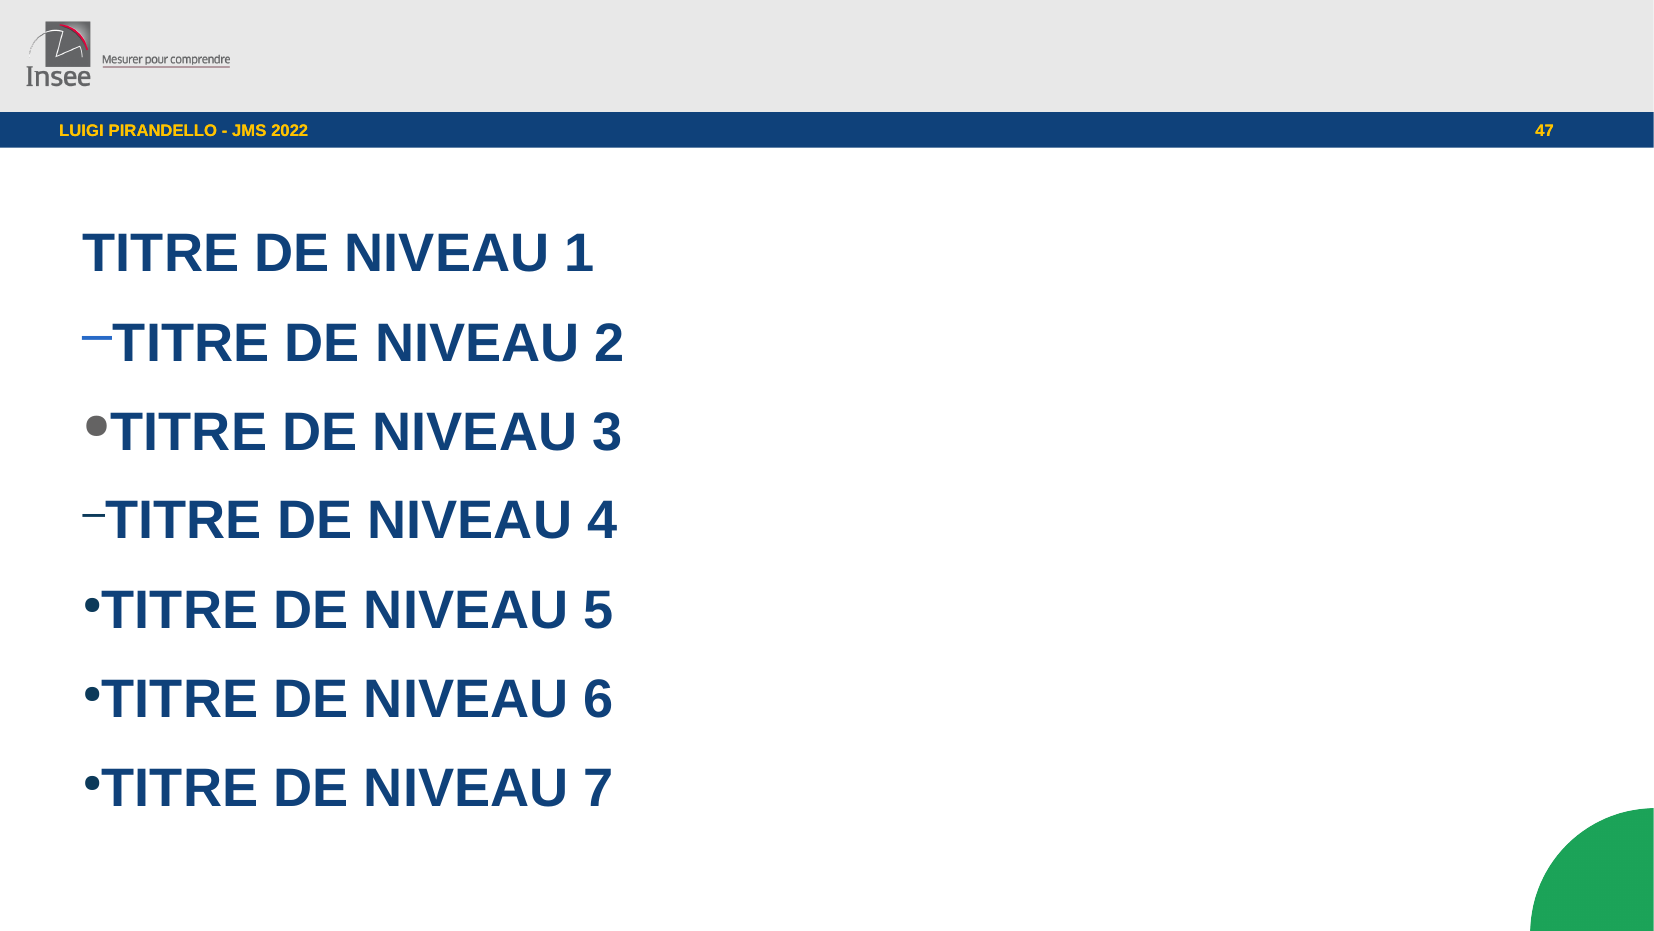

#
LUIGI PIRANDELLO - JMS 2022
LUIGI PIRANDELLO - JMS 2022
47
Titre de Niveau 1
Titre de niveau 2
Titre de niveau 3
Titre de niveau 4
Titre de niveau 5
Titre de niveau 6
Titre de niveau 7